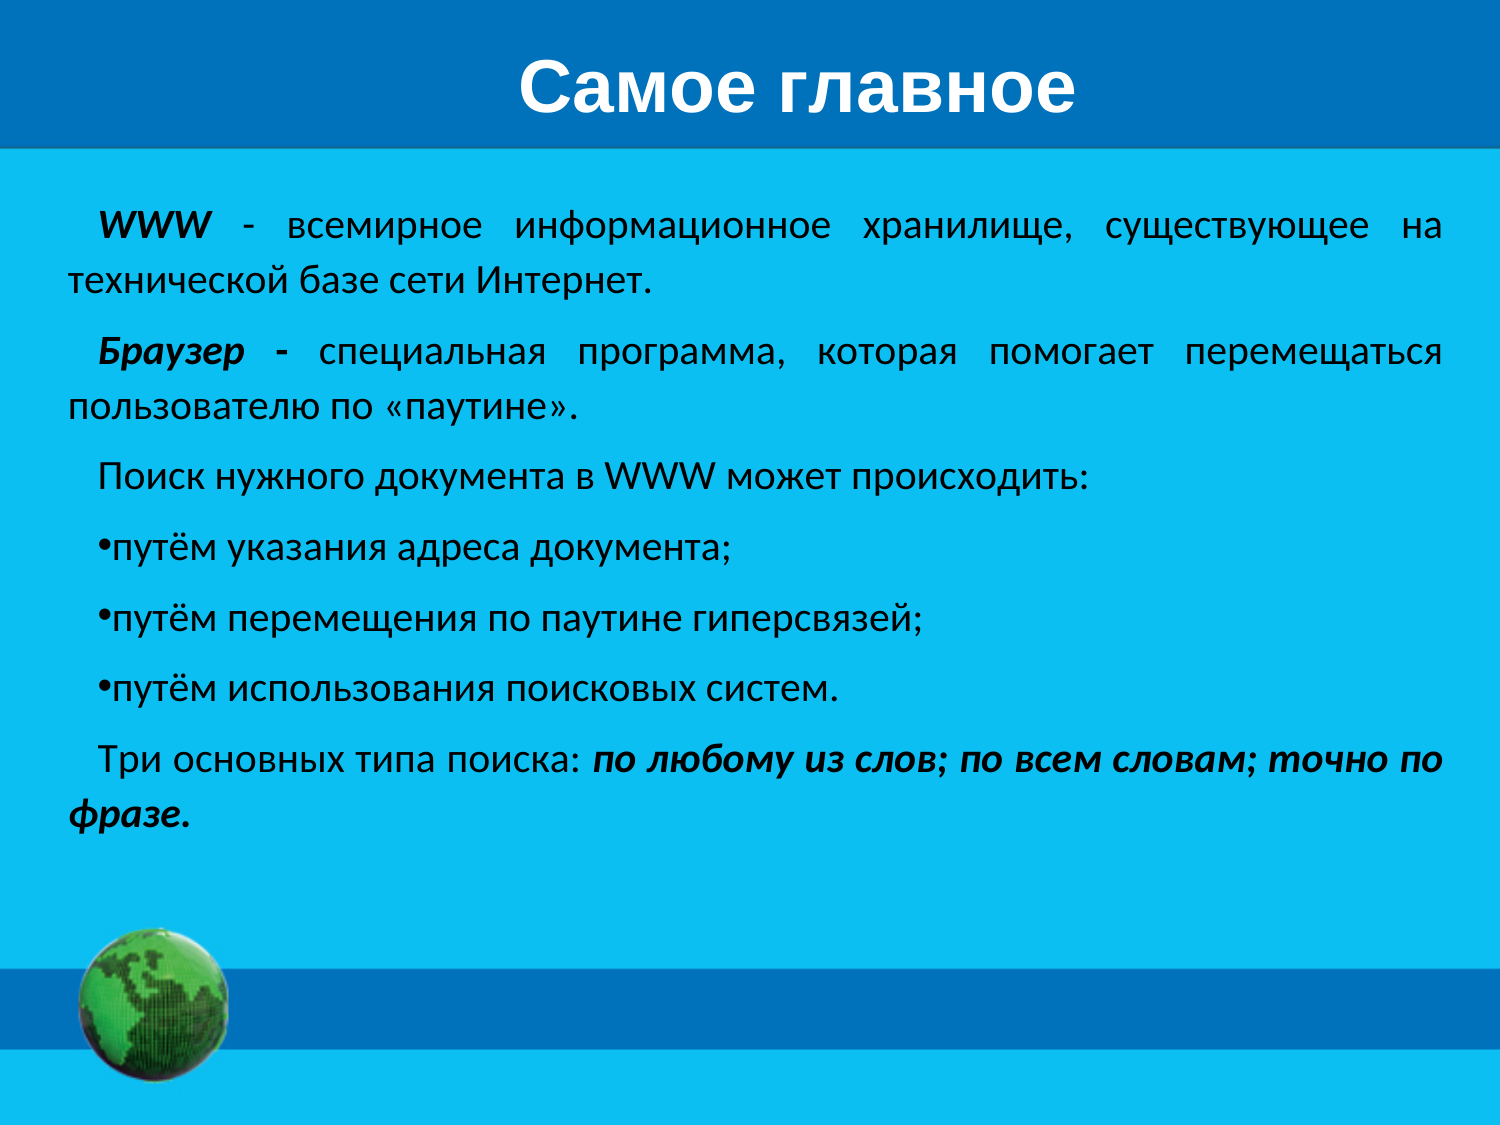

Самое главное
WWW - всемирное информационное хранилище, существующее на технической базе сети Интернет.
Браузер - специальная программа, которая помогает перемещаться пользователю по «паутине».
Поиск нужного документа в WWW может происходить:
путём указания адреса документа;
путём перемещения по паутине гиперсвязей;
путём использования поисковых систем.
Три основных типа поиска: по любому из слов; по всем словам; точно по фразе.